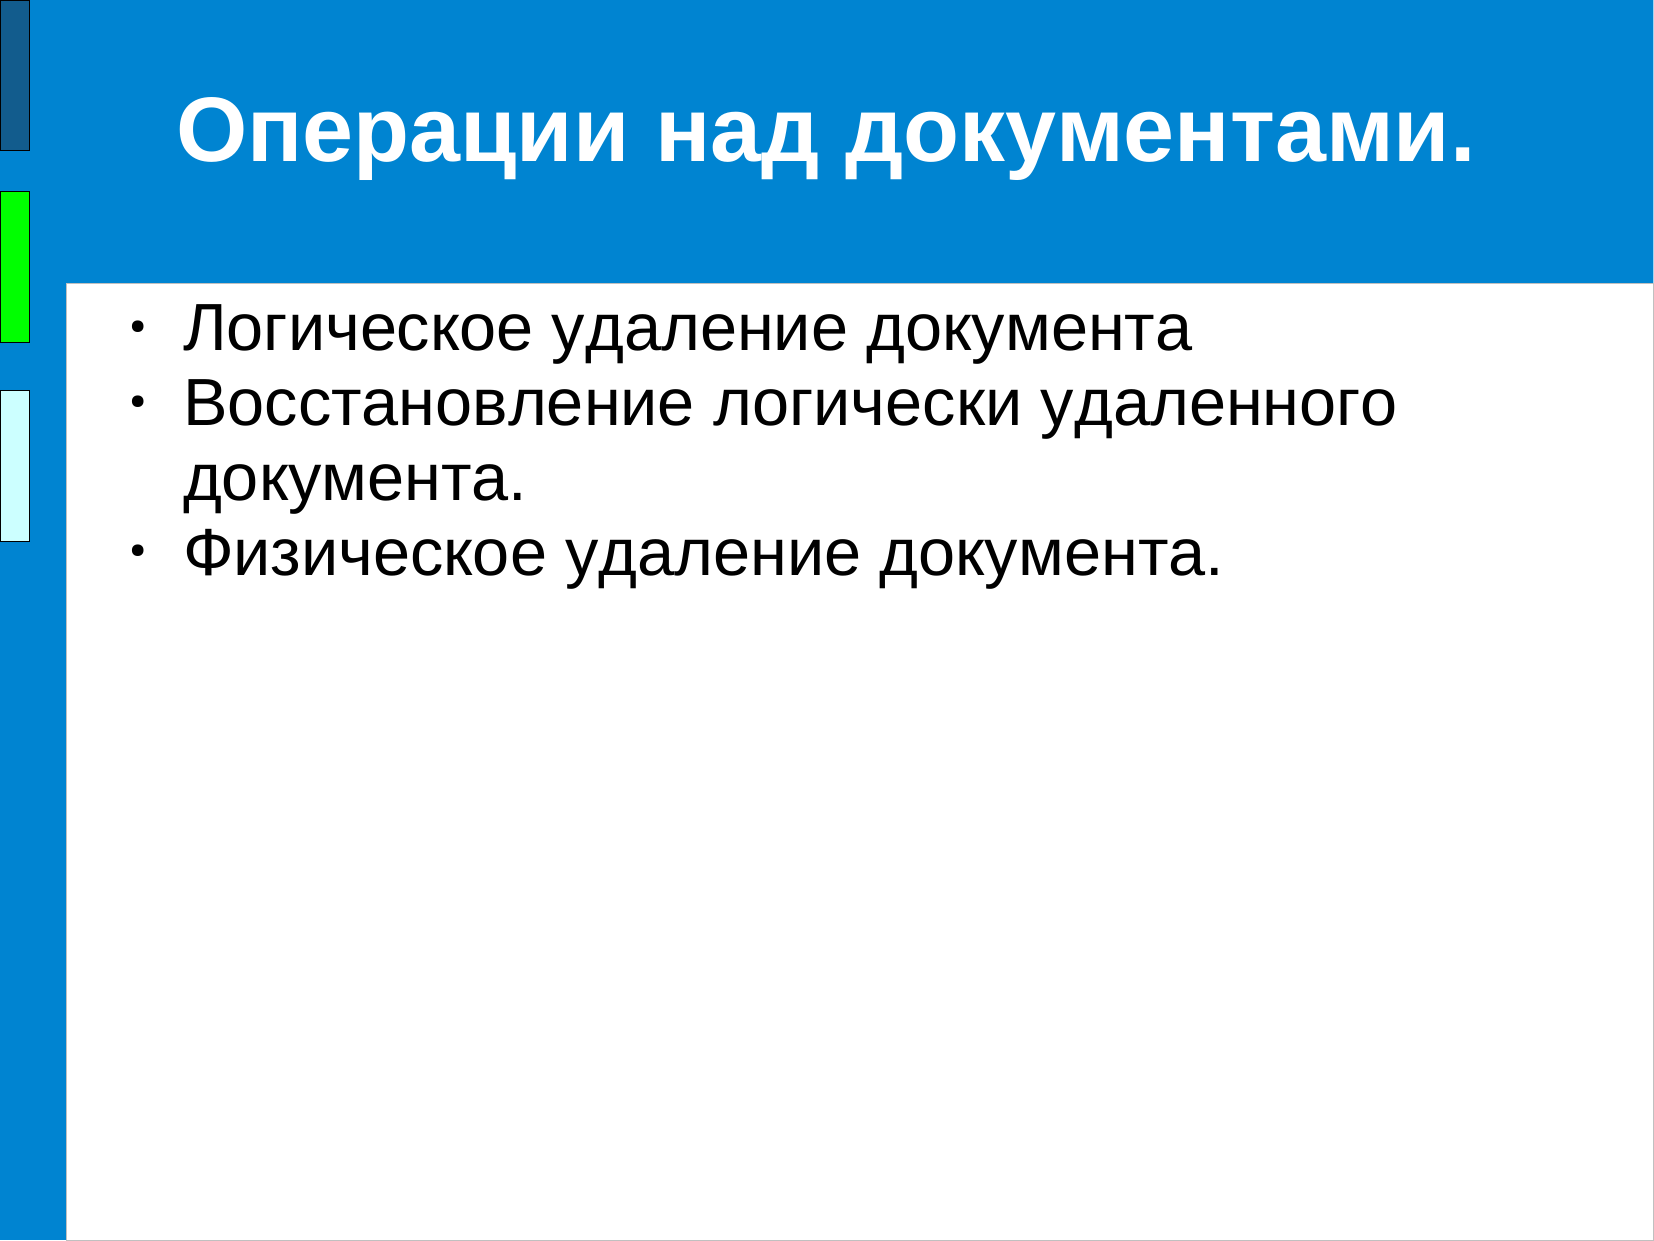

# Операции над документами.
Логическое удаление документа
Восстановление логически удаленного документа.
Физическое удаление документа.
ООО "Альфа-Интегрум", 2013г.